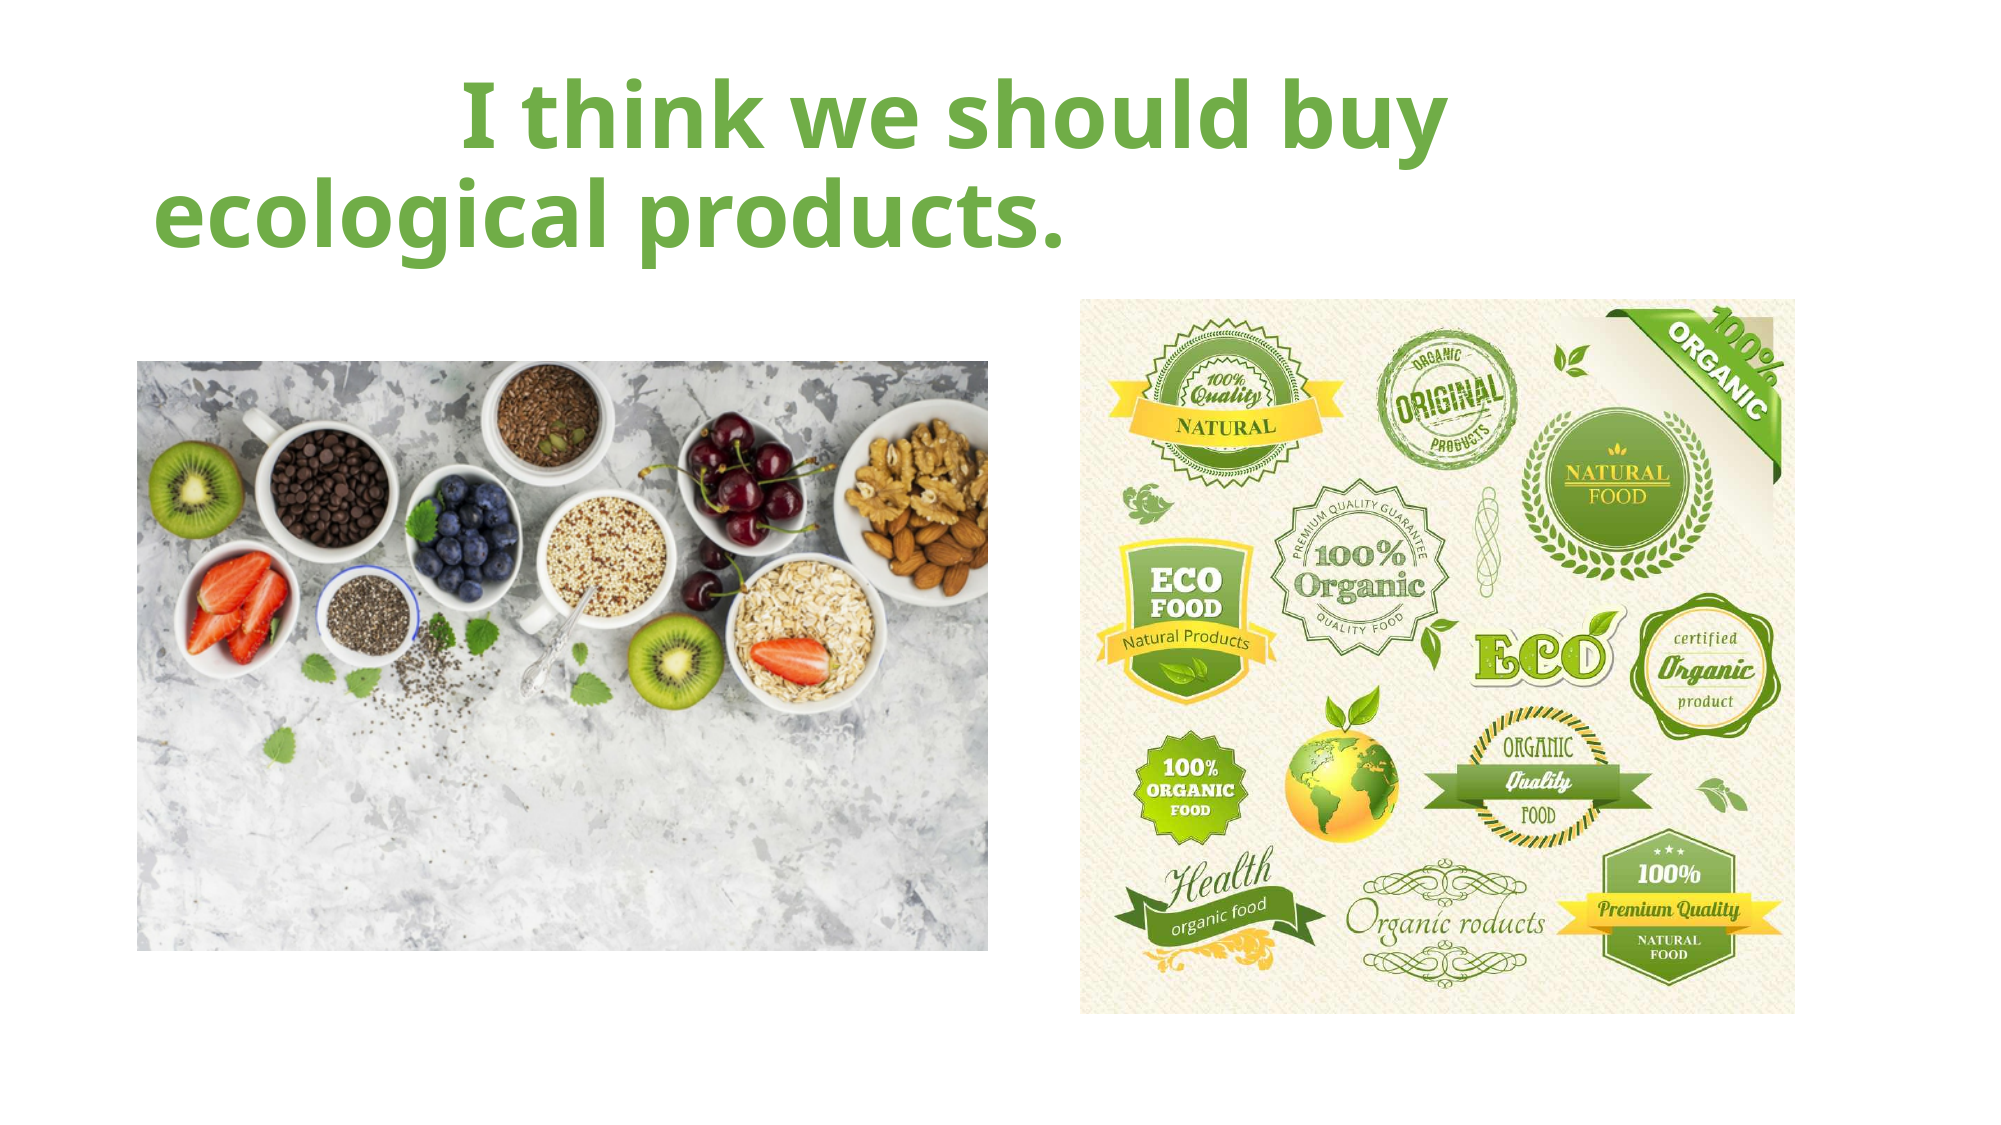

# I think we should buy ecological products.